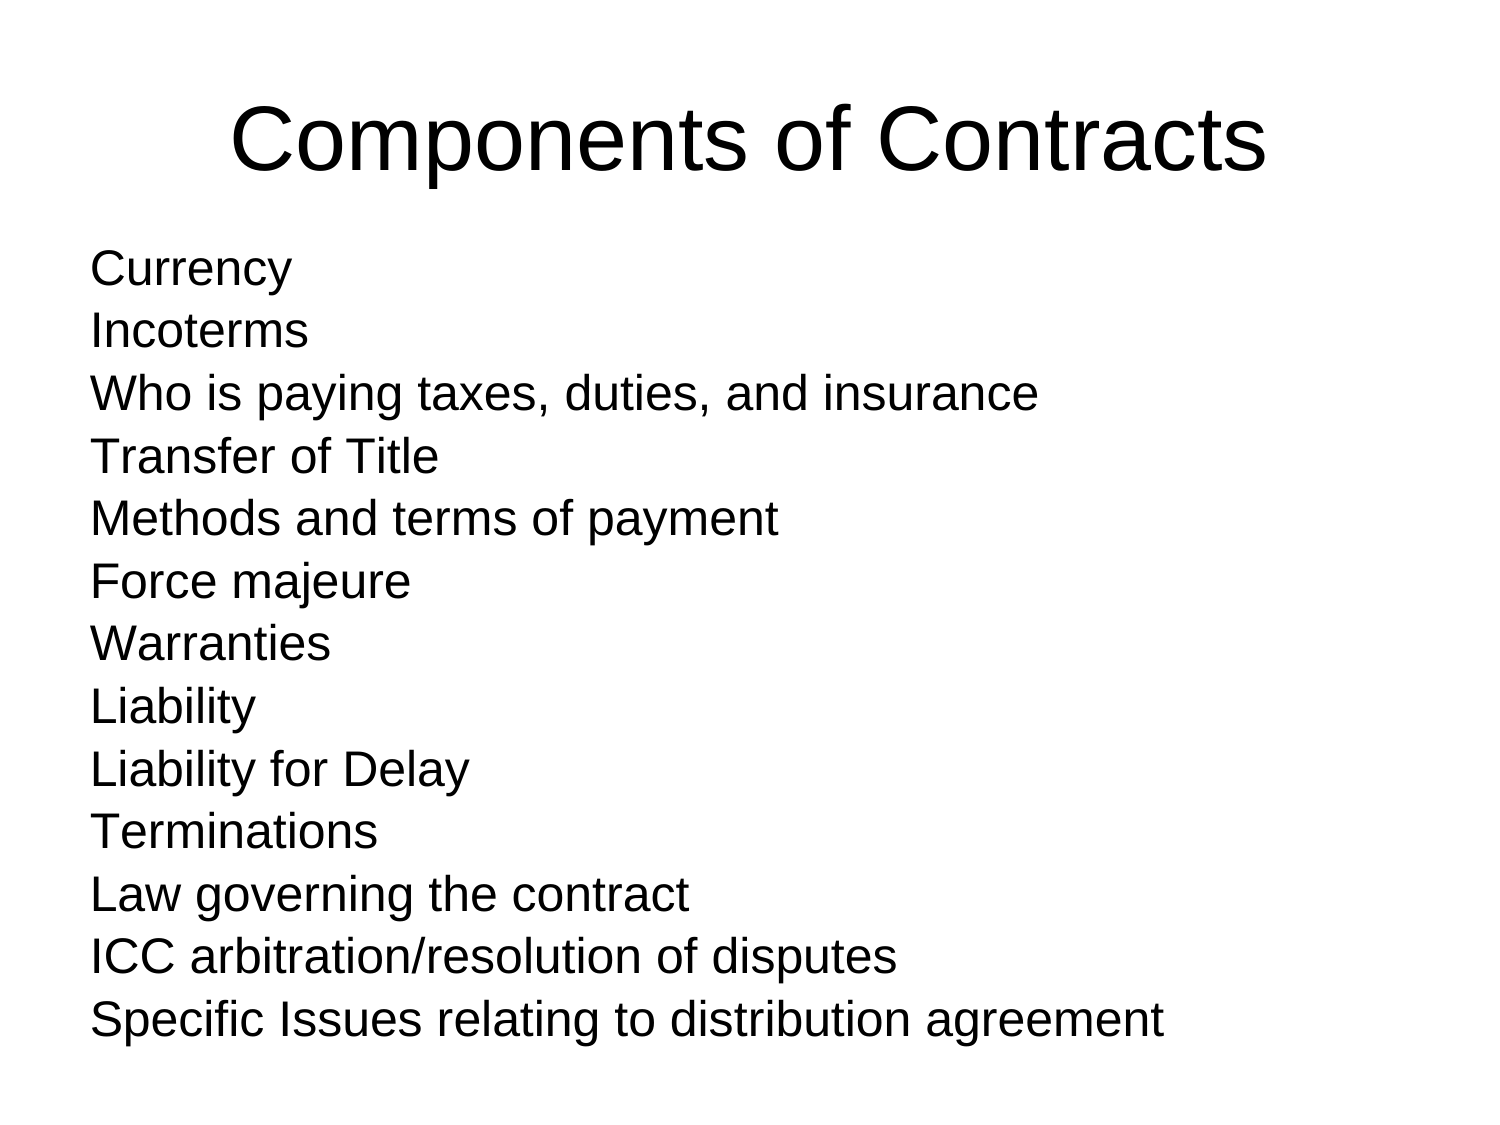

# Components of Contracts
Currency
Incoterms
Who is paying taxes, duties, and insurance
Transfer of Title
Methods and terms of payment
Force majeure
Warranties
Liability
Liability for Delay
Terminations
Law governing the contract
ICC arbitration/resolution of disputes
Specific Issues relating to distribution agreement